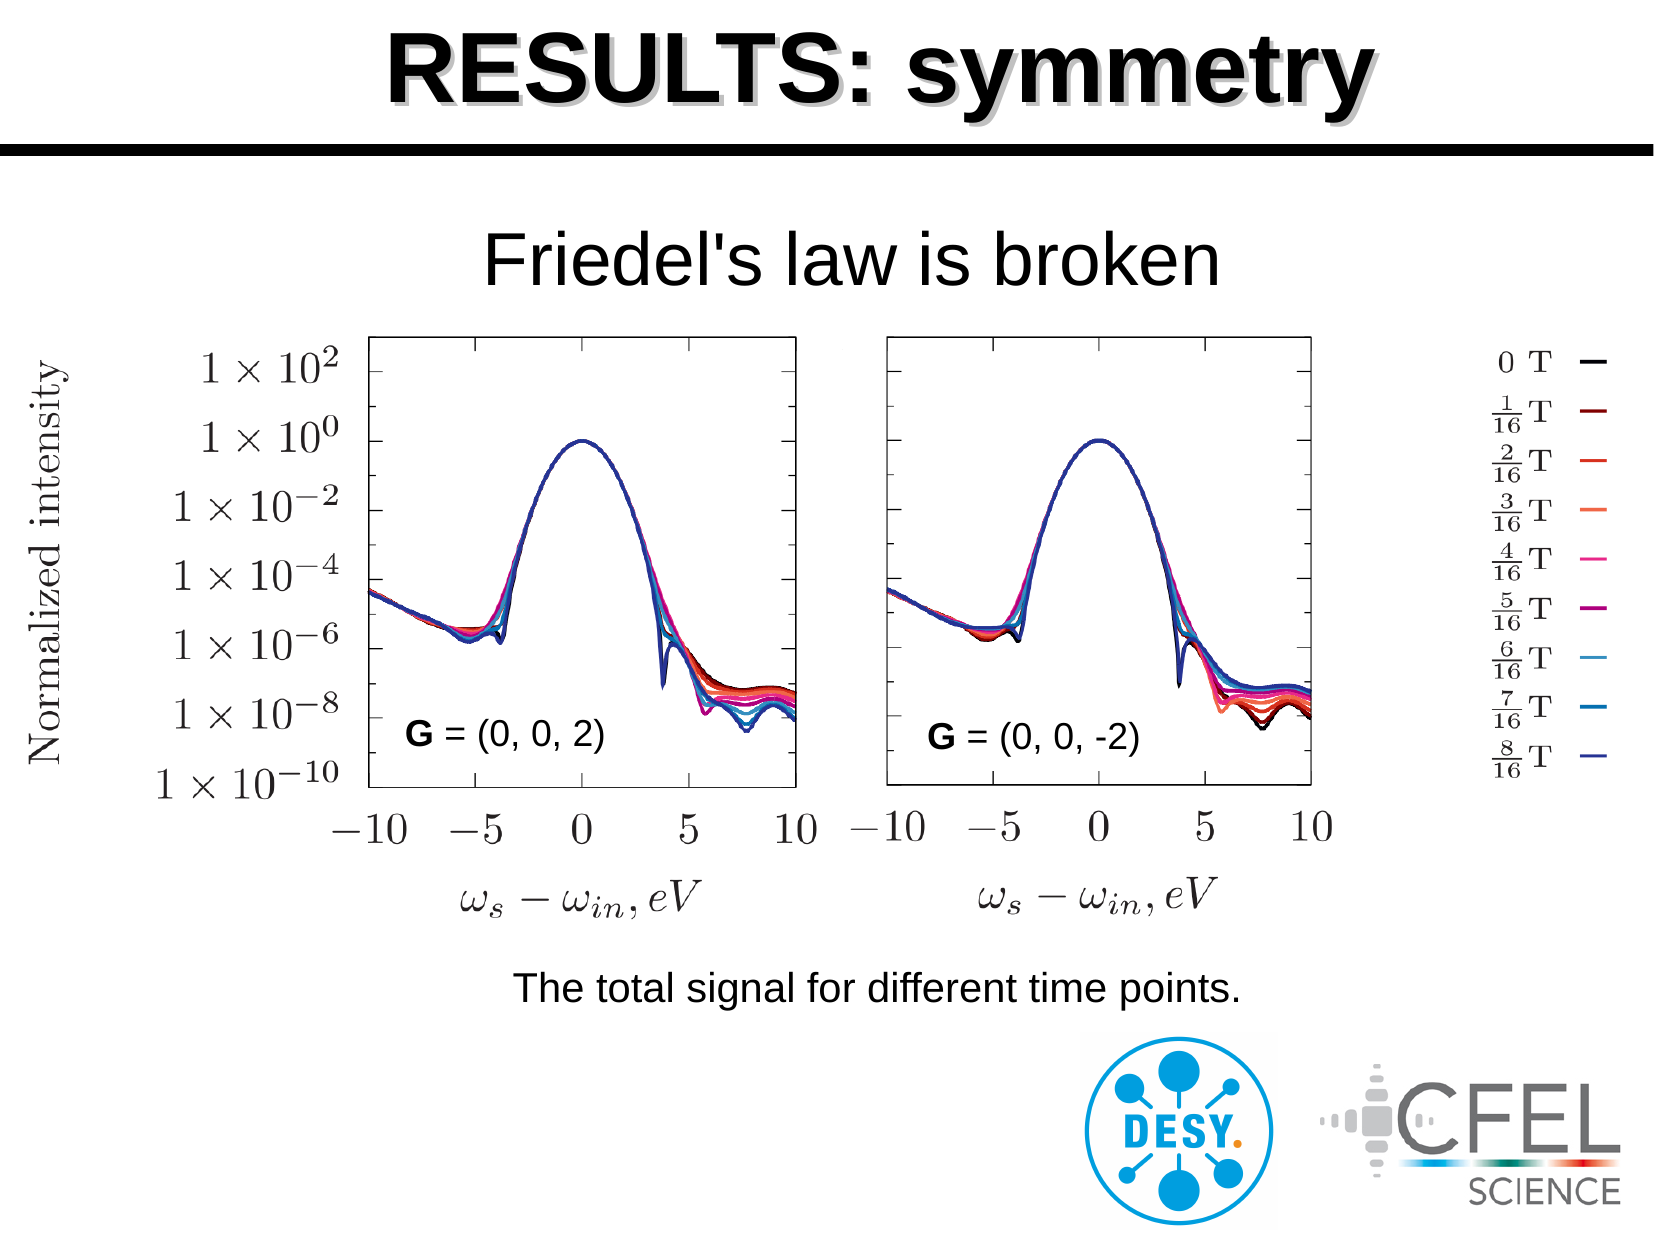

# RESULTS: symmetry
Friedel's law is broken
G = (0, 0, 2)
G = (0, 0, -2)
The total signal for different time points.